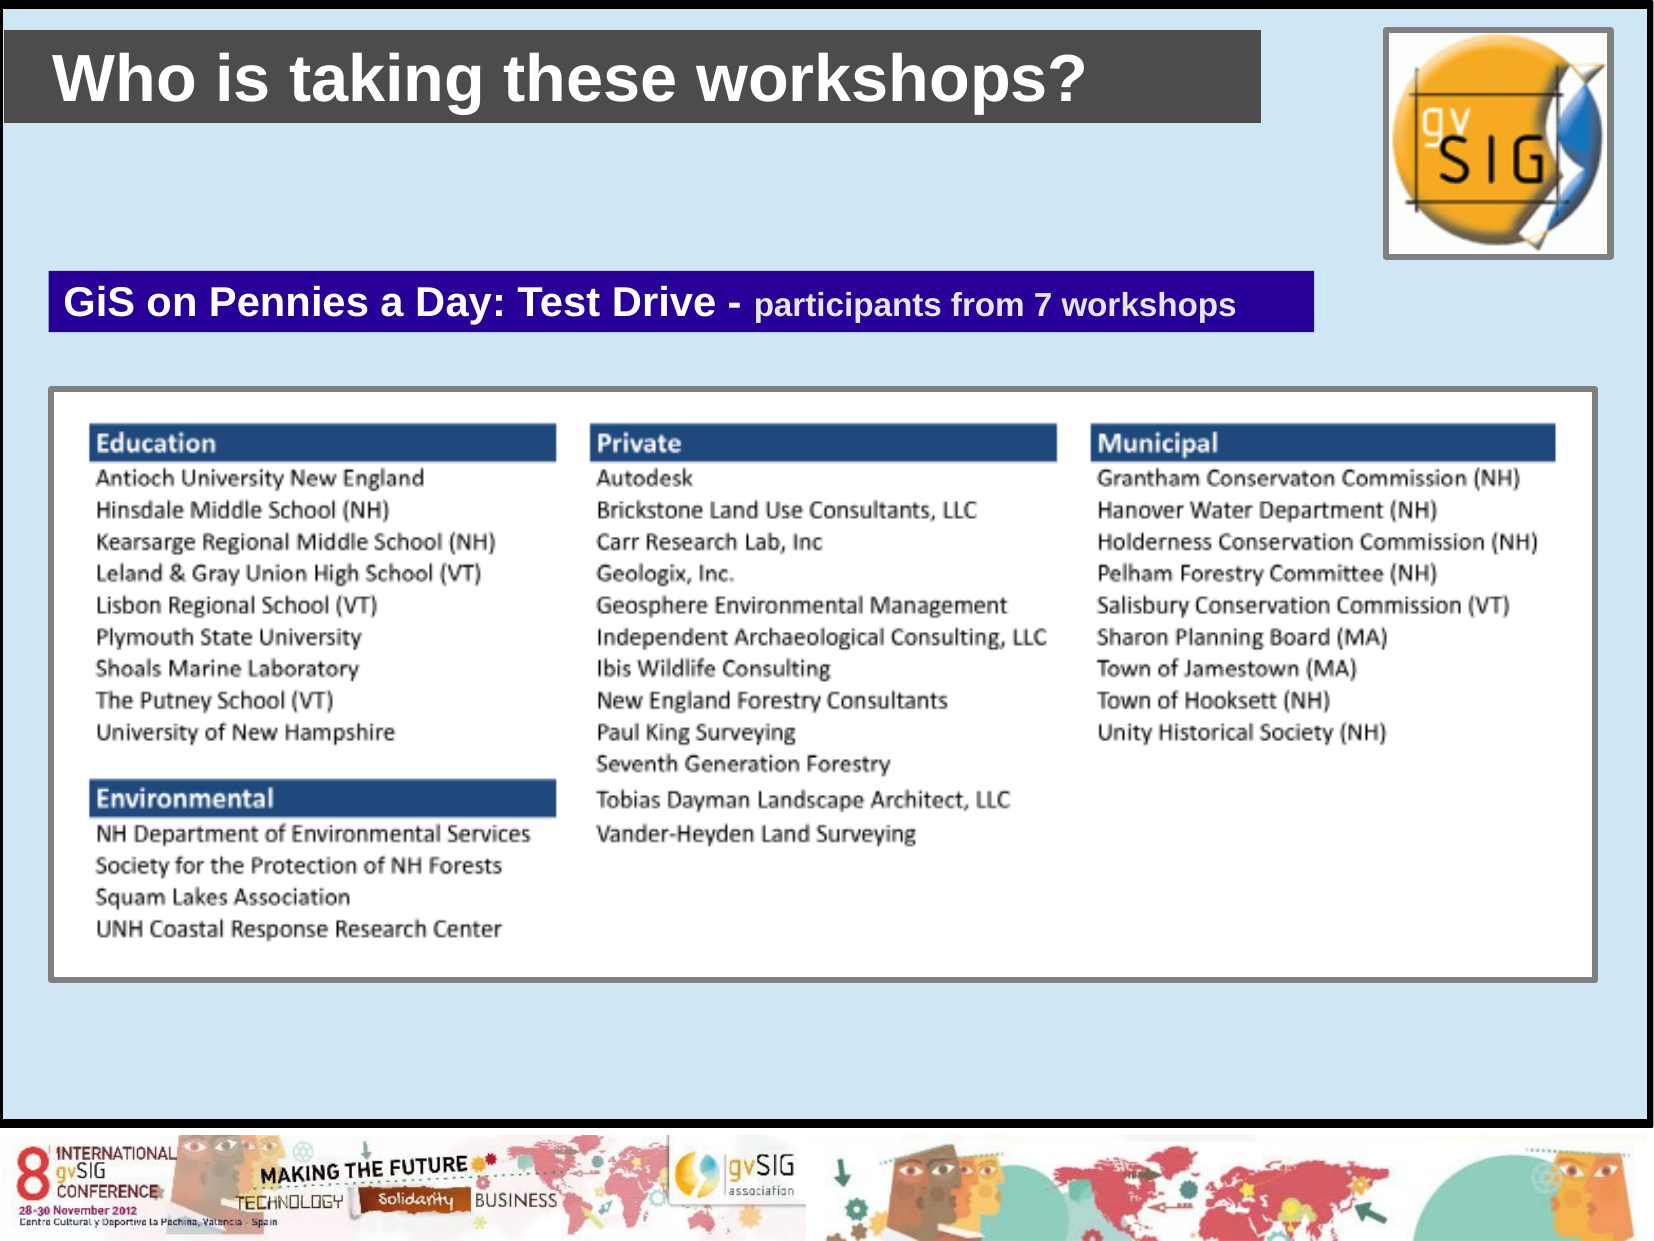

Who is taking these workshops?
GiS on Pennies a Day: Test Drive - participants from 7 workshops